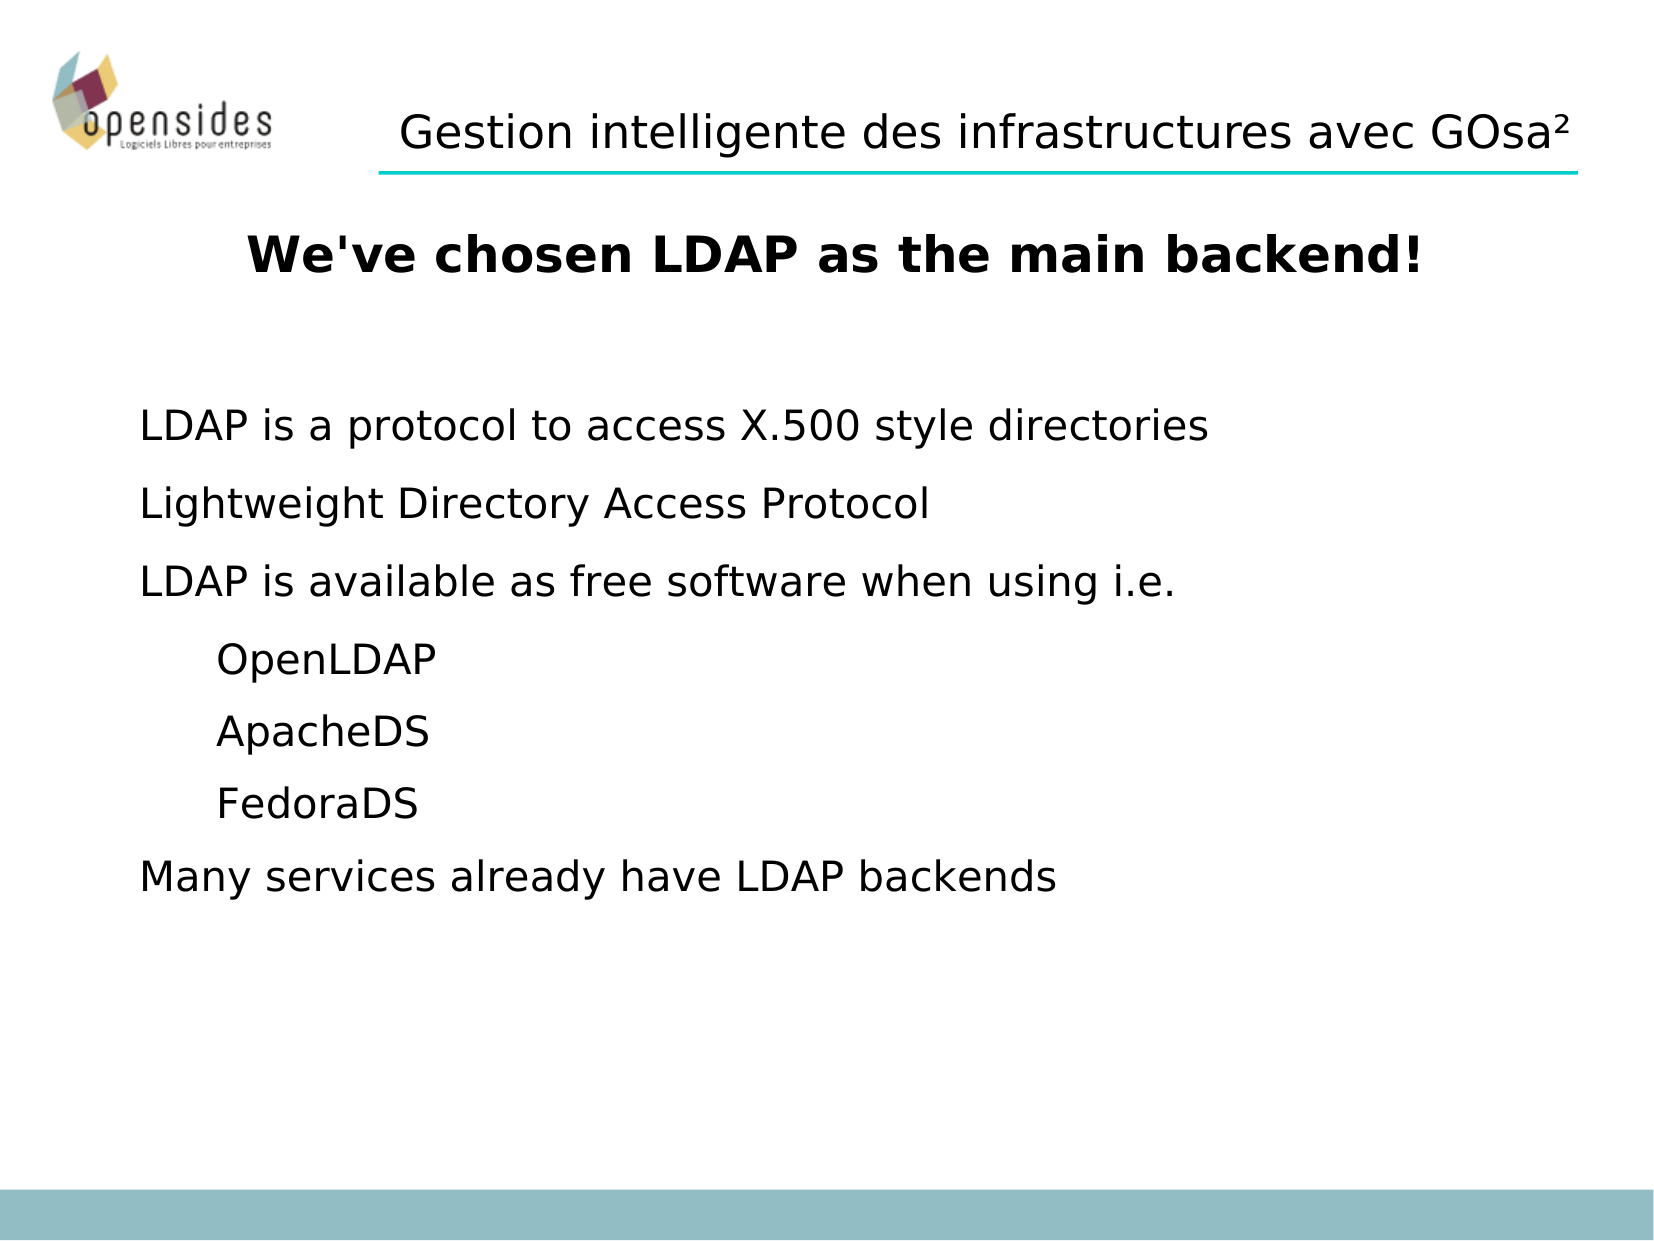

Gestion intelligente des infrastructures avec GOsa²
# We've chosen LDAP as the main backend!
LDAP is a protocol to access X.500 style directories
Lightweight Directory Access Protocol
LDAP is available as free software when using i.e.
OpenLDAP
ApacheDS
FedoraDS
Many services already have LDAP backends